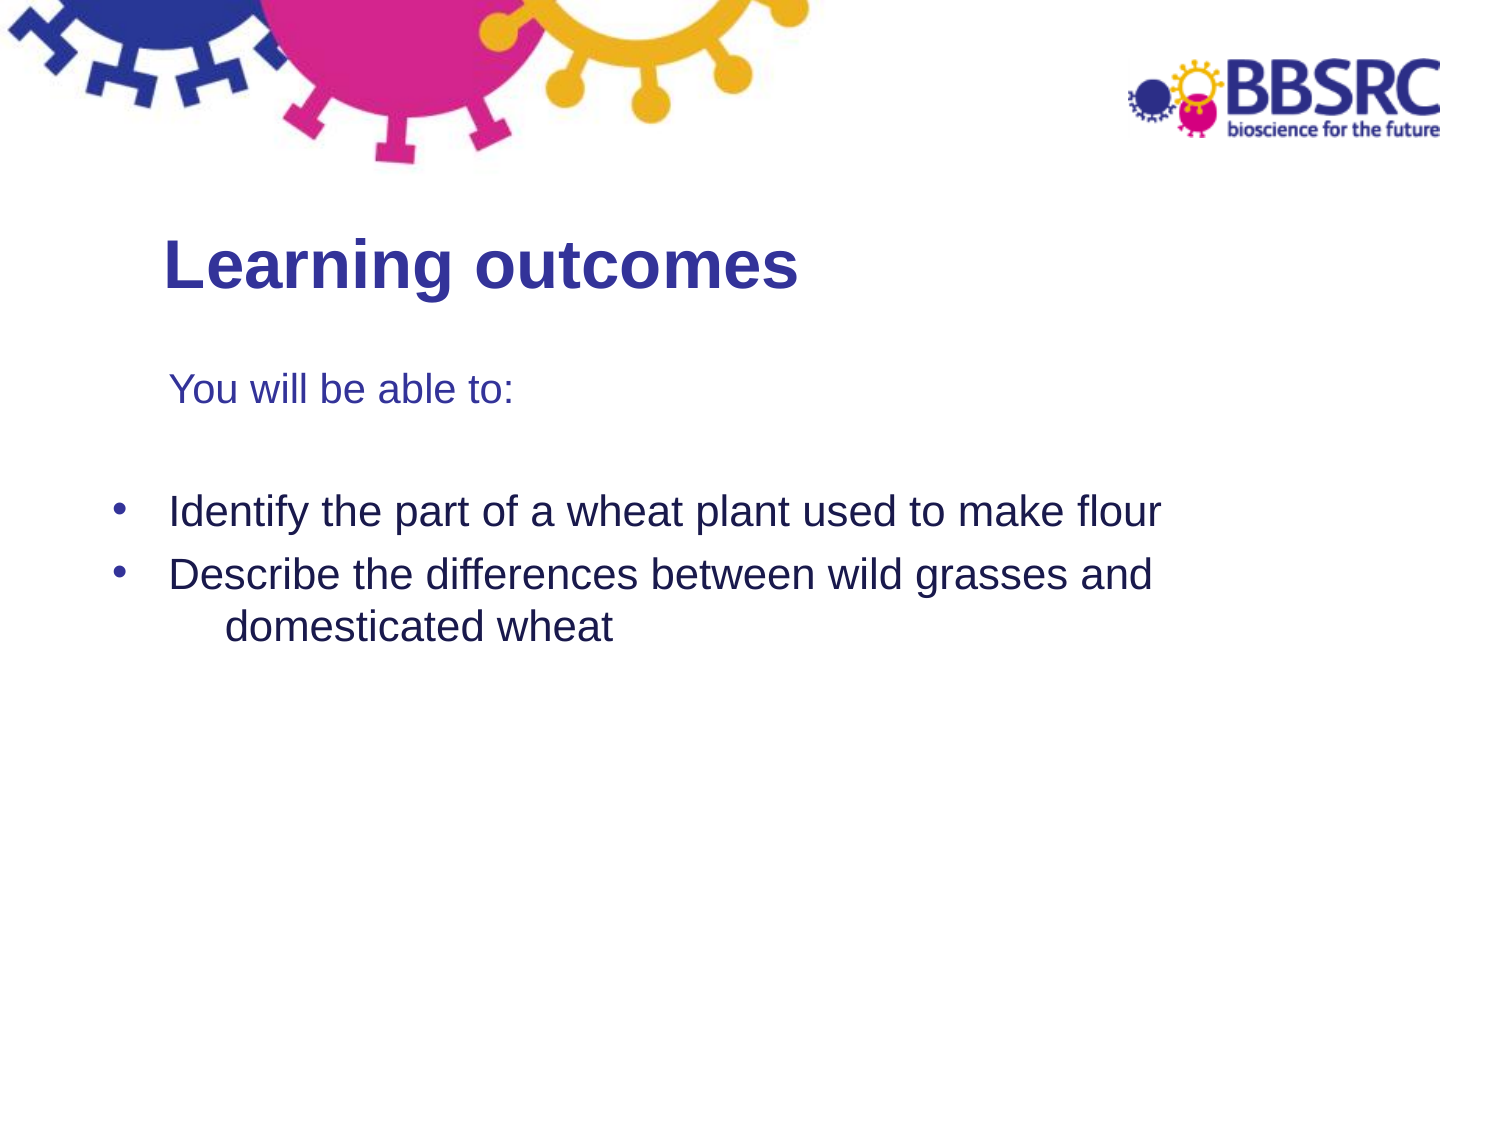

# Learning outcomes
You will be able to:
Identify the part of a wheat plant used to make flour
Describe the differences between wild grasses and domesticated wheat